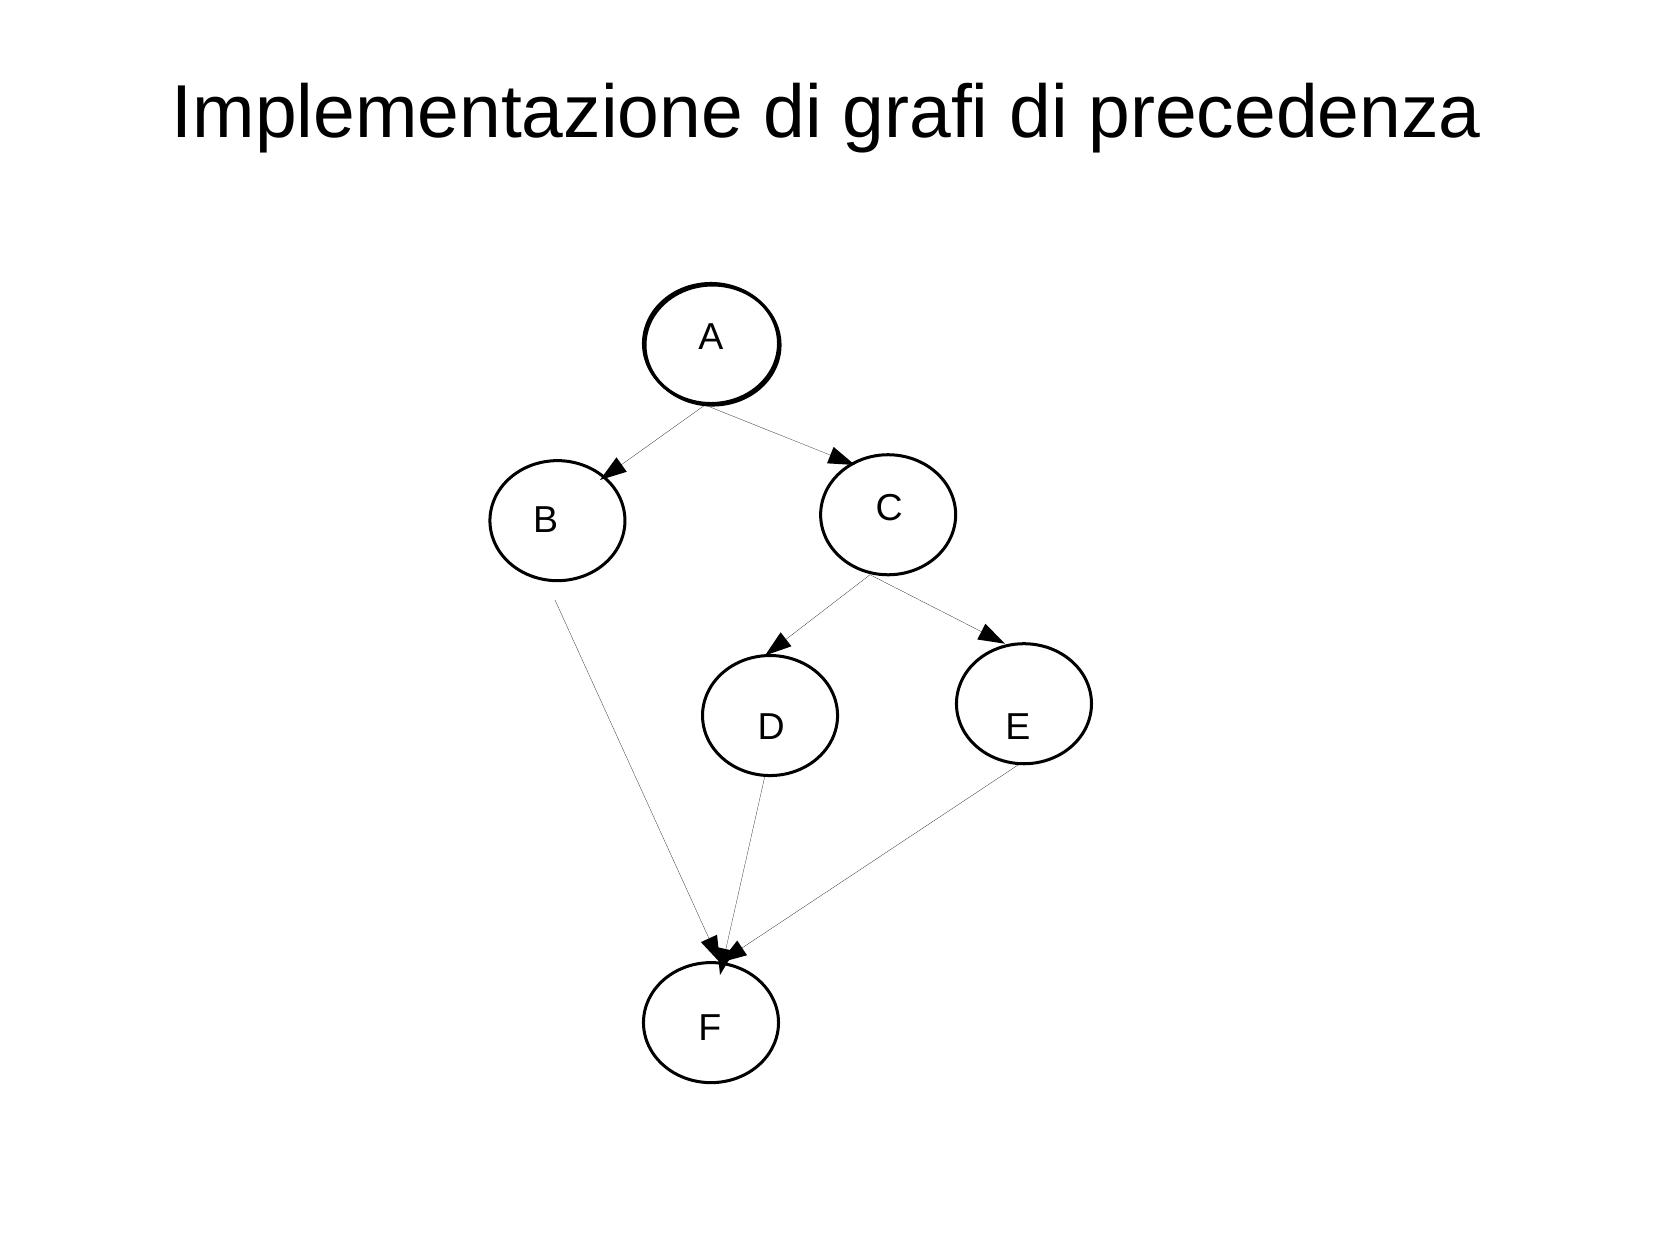

# Implementazione di grafi di precedenza
A
C
B
D
E
F